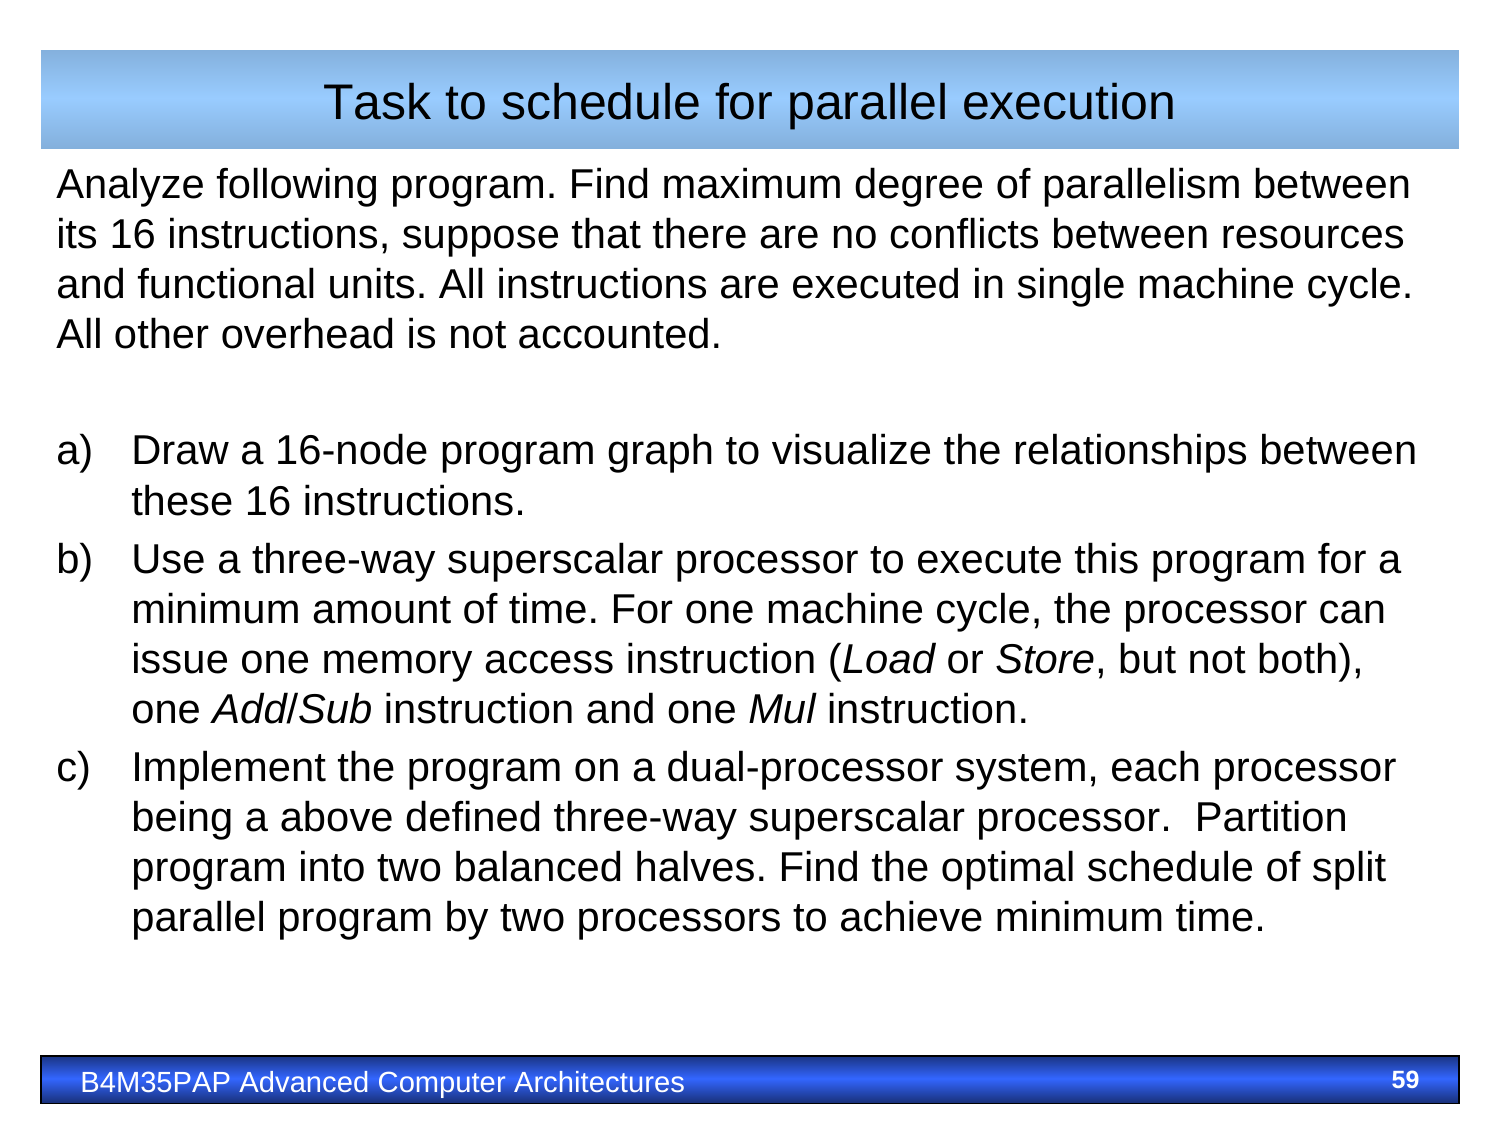

# Task to schedule for parallel execution
Analyze following program. Find maximum degree of parallelism between its 16 instructions, suppose that there are no conflicts between resources and functional units. All instructions are executed in single machine cycle. All other overhead is not accounted.
Draw a 16-node program graph to visualize the relationships between these 16 instructions.
Use a three-way superscalar processor to execute this program for a minimum amount of time. For one machine cycle, the processor can issue one memory access instruction (Load or Store, but not both), one Add/Sub instruction and one Mul instruction.
Implement the program on a dual-processor system, each processor being a above defined three-way superscalar processor. Partition program into two balanced halves. Find the optimal schedule of split parallel program by two processors to achieve minimum time.